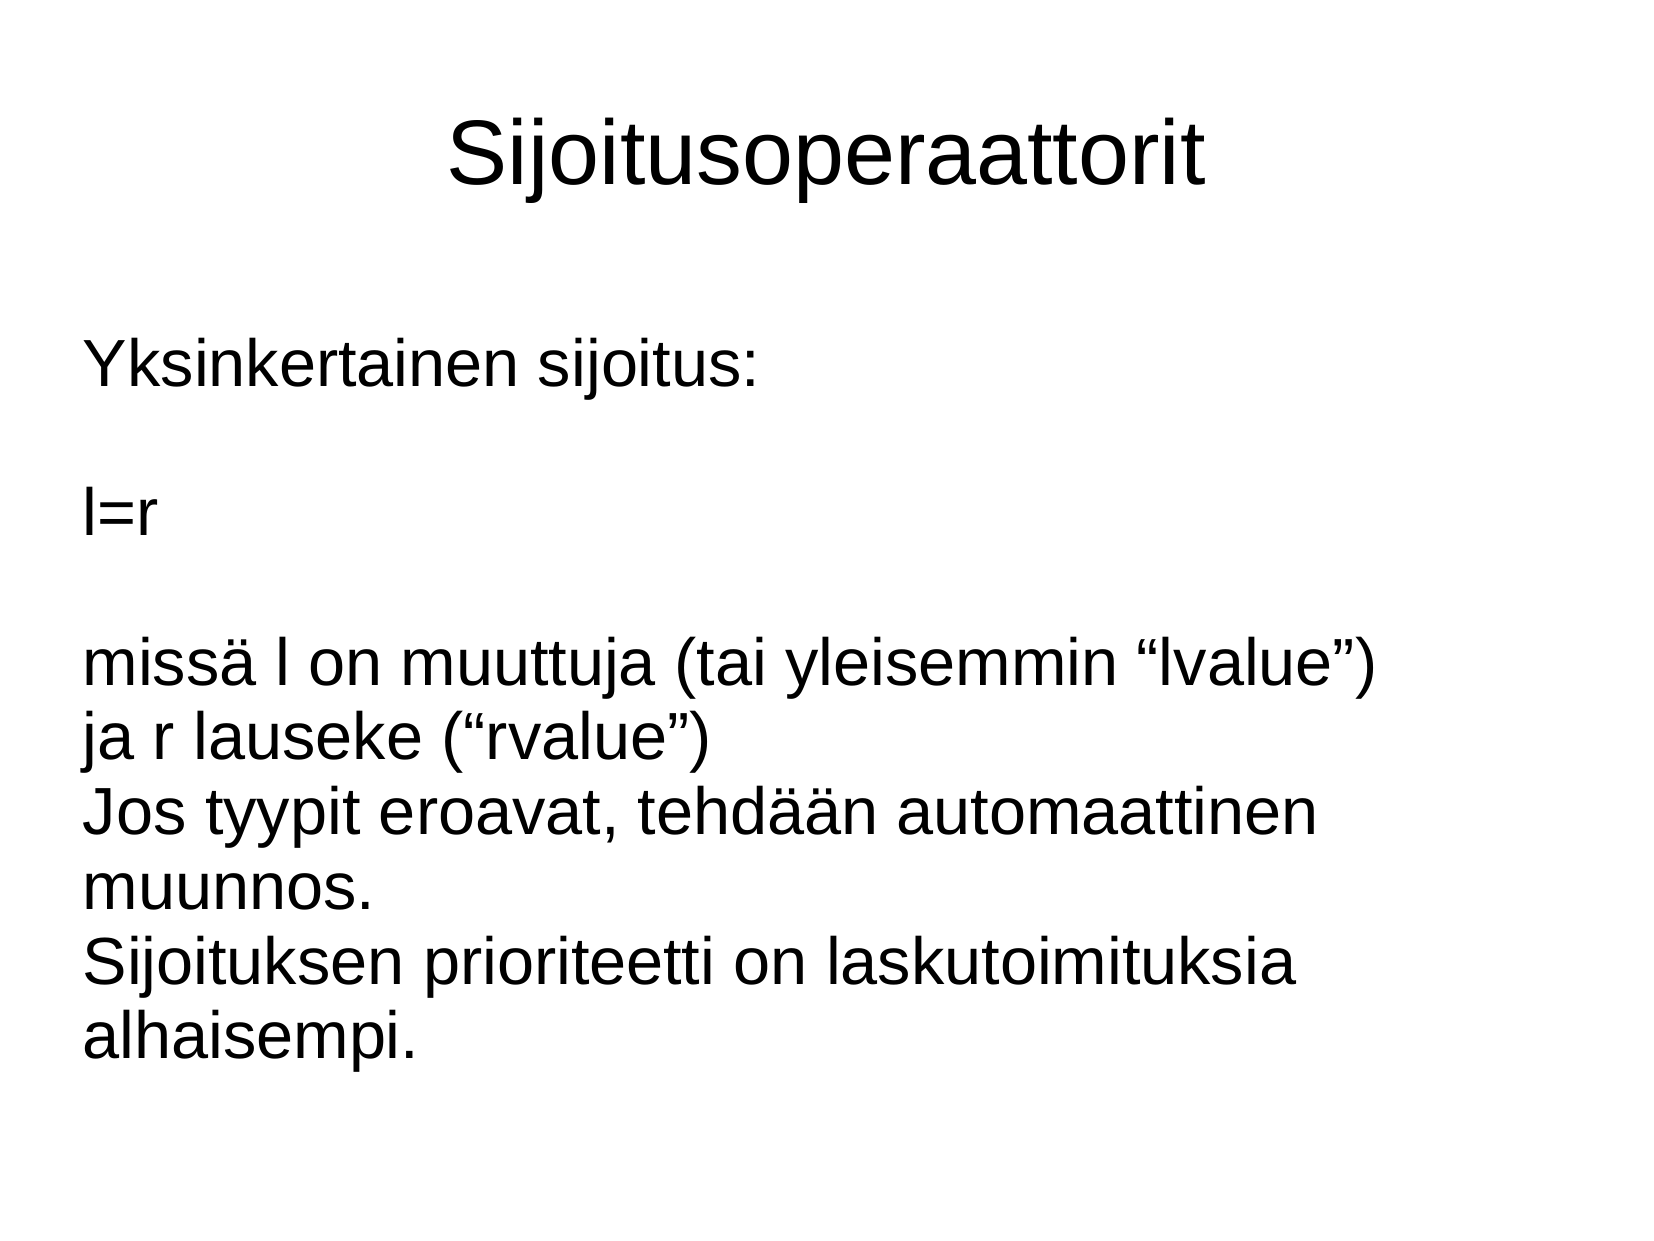

# Sijoitusoperaattorit
Yksinkertainen sijoitus:
l=r
missä l on muuttuja (tai yleisemmin “lvalue”)
ja r lauseke (“rvalue”)
Jos tyypit eroavat, tehdään automaattinen muunnos.
Sijoituksen prioriteetti on laskutoimituksia alhaisempi.